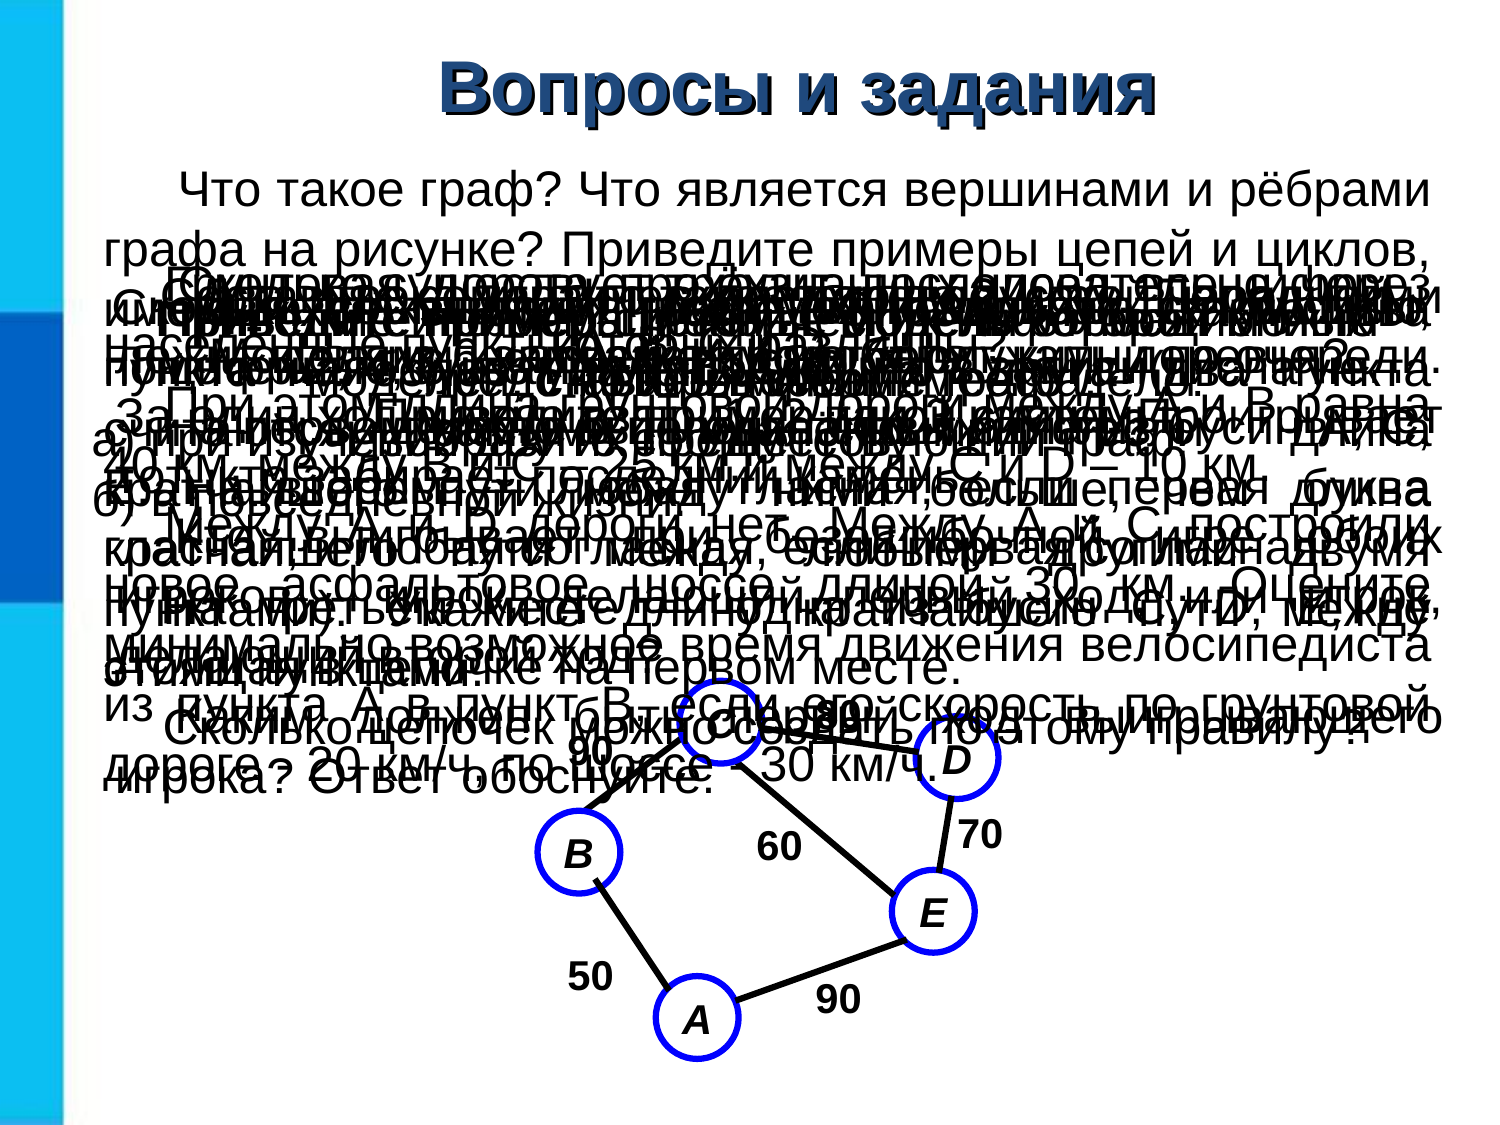

Вопросы и задания
 Что такое граф? Что является вершинами и рёбрами графа на рисунке? Приведите примеры цепей и циклов, имеющихся в этом графе. Определите, какие два пункта наиболее удалены друг от друга (два пункта считаются самыми удалёнными, если длина кратчайшего пути между ними больше, чем длина кратчайшего пути между любыми другими двумя пунктами). Укажите длину кратчайшего пути между этими пунктами.
Грунтовая дорога проходит последовательно через населённые пункты А, B, С и D.
При этом длина грунтовой дороги между А и В равна 40 км, между В и С – 25 км,и между С и D – 10 км.
Между А и D дороги нет. Между А и С построили новое асфальтовое шоссе длиной 30 км. Оцените минимально возможное время движения велосипедиста из пункта А в пункт В, если его скорость по грунтовой дороге - 20 км/ч, по шоссе - 30 км/ч.
 Сколько существует трёхзначных чисел, все цифры которых различны?
 Составьте семантическую сеть по русской народной сказке «Колобок».
 Что такое дерево?
Моделями каких систем могут служить деревья? Приведите пример такой системы.
 Два игрока играют в следующую игру. Перед ними лежит куча из 6 камней. Игроки берут камни по очереди. За один ход можно взять 1, 2 или 3 камня. Проигрывает тот, кто забирает последний камень.
Кто выигрывает при безошибочной игре обоих игроков - игрок, делающий первый ход, или игрок, делающий второй ход?
Каким должен быть первый ход выигрывающего игрока? Ответ обоснуйте.
Сколько трёхзначных чисел можно записать с помощью цифр 2, 4, 6 и 8 при условии, что в записи числа не должно быть одинаковых цифр?
 Для составления цепочек используются бусины, помеченные буквами: A, B, C, D, E.
На первом месте в цепочке стоит одна из бусин A, C, E. На втором — любая гласная, если первая буква гласная, и любая согласная, если первая согласная.
На третьем месте — одна из бусин C, D, E, не стоящая в цепочке на первом месте.
Сколько цепочек можно создать по этому правилу?
Какие информационные модели относят к графическим?
 Приведите примеры графических информационных моделей, с которыми вы имеете дело:
а) при изучении других предметов;
б) в повседневной жизни.
Приведите пример системы, модель которой можно представить в форме графа.
Изобразите соответствующий граф.
C
80
90
D
70
B
60
E
50
90
A